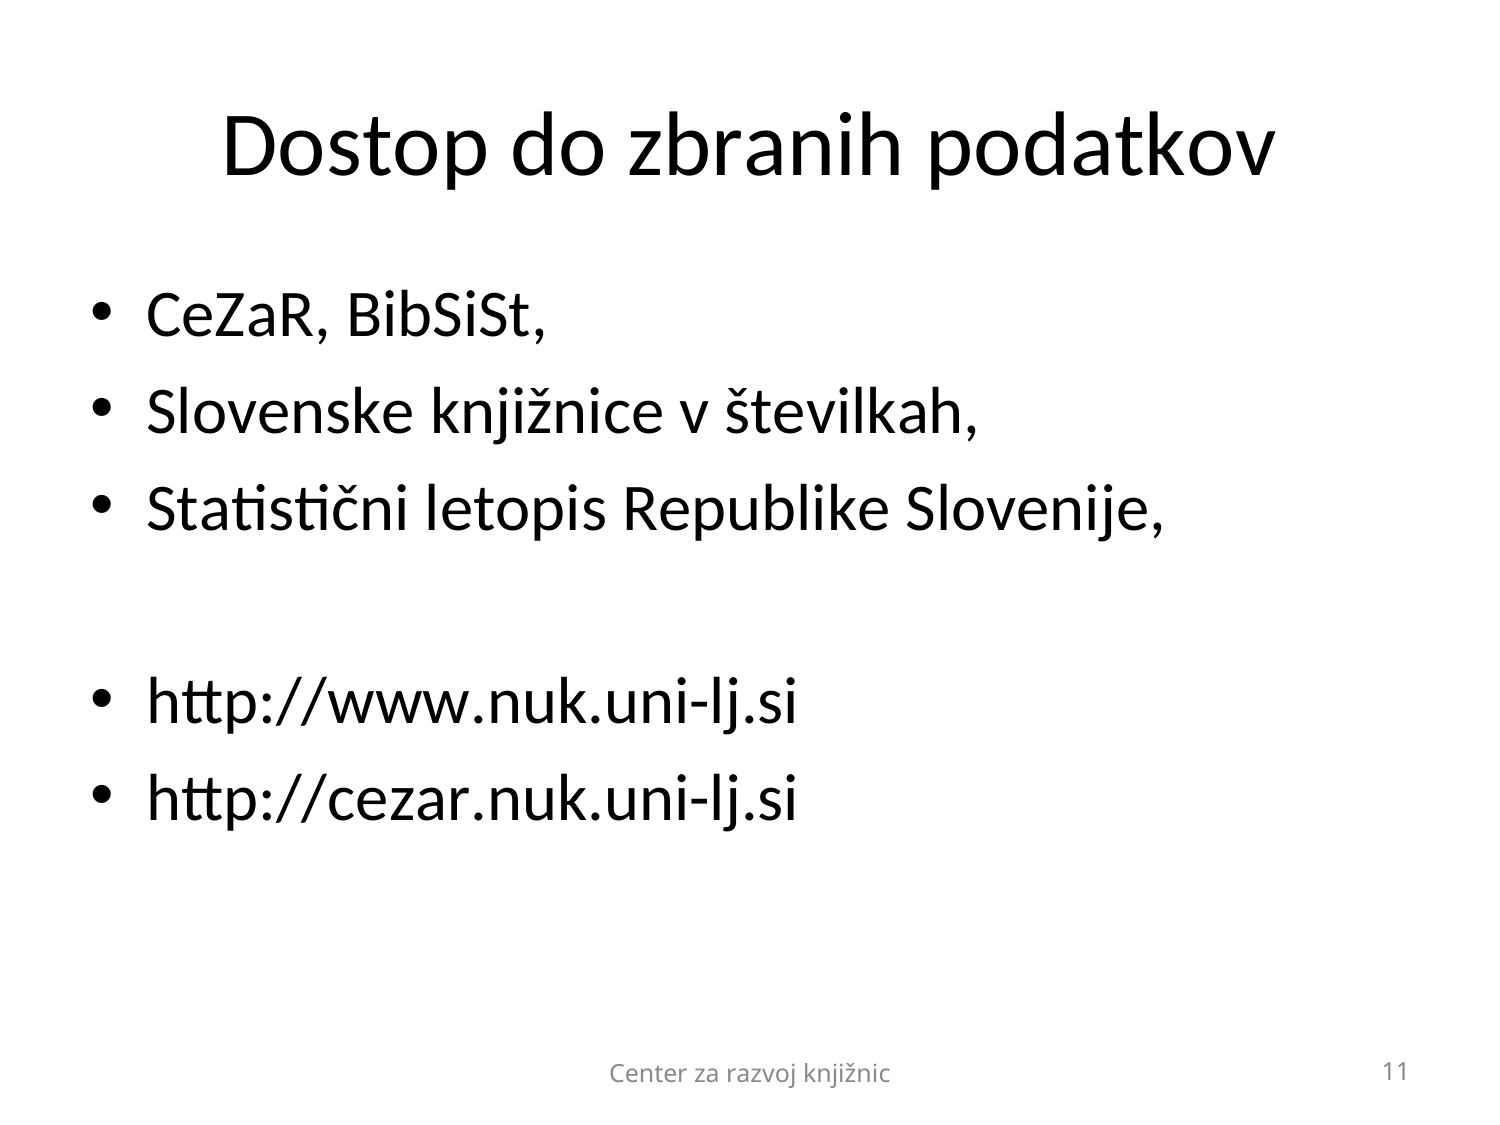

# Dostop do zbranih podatkov
CeZaR, BibSiSt,
Slovenske knjižnice v številkah,
Statistični letopis Republike Slovenije,
http://www.nuk.uni-lj.si
http://cezar.nuk.uni-lj.si
Center za razvoj knjižnic